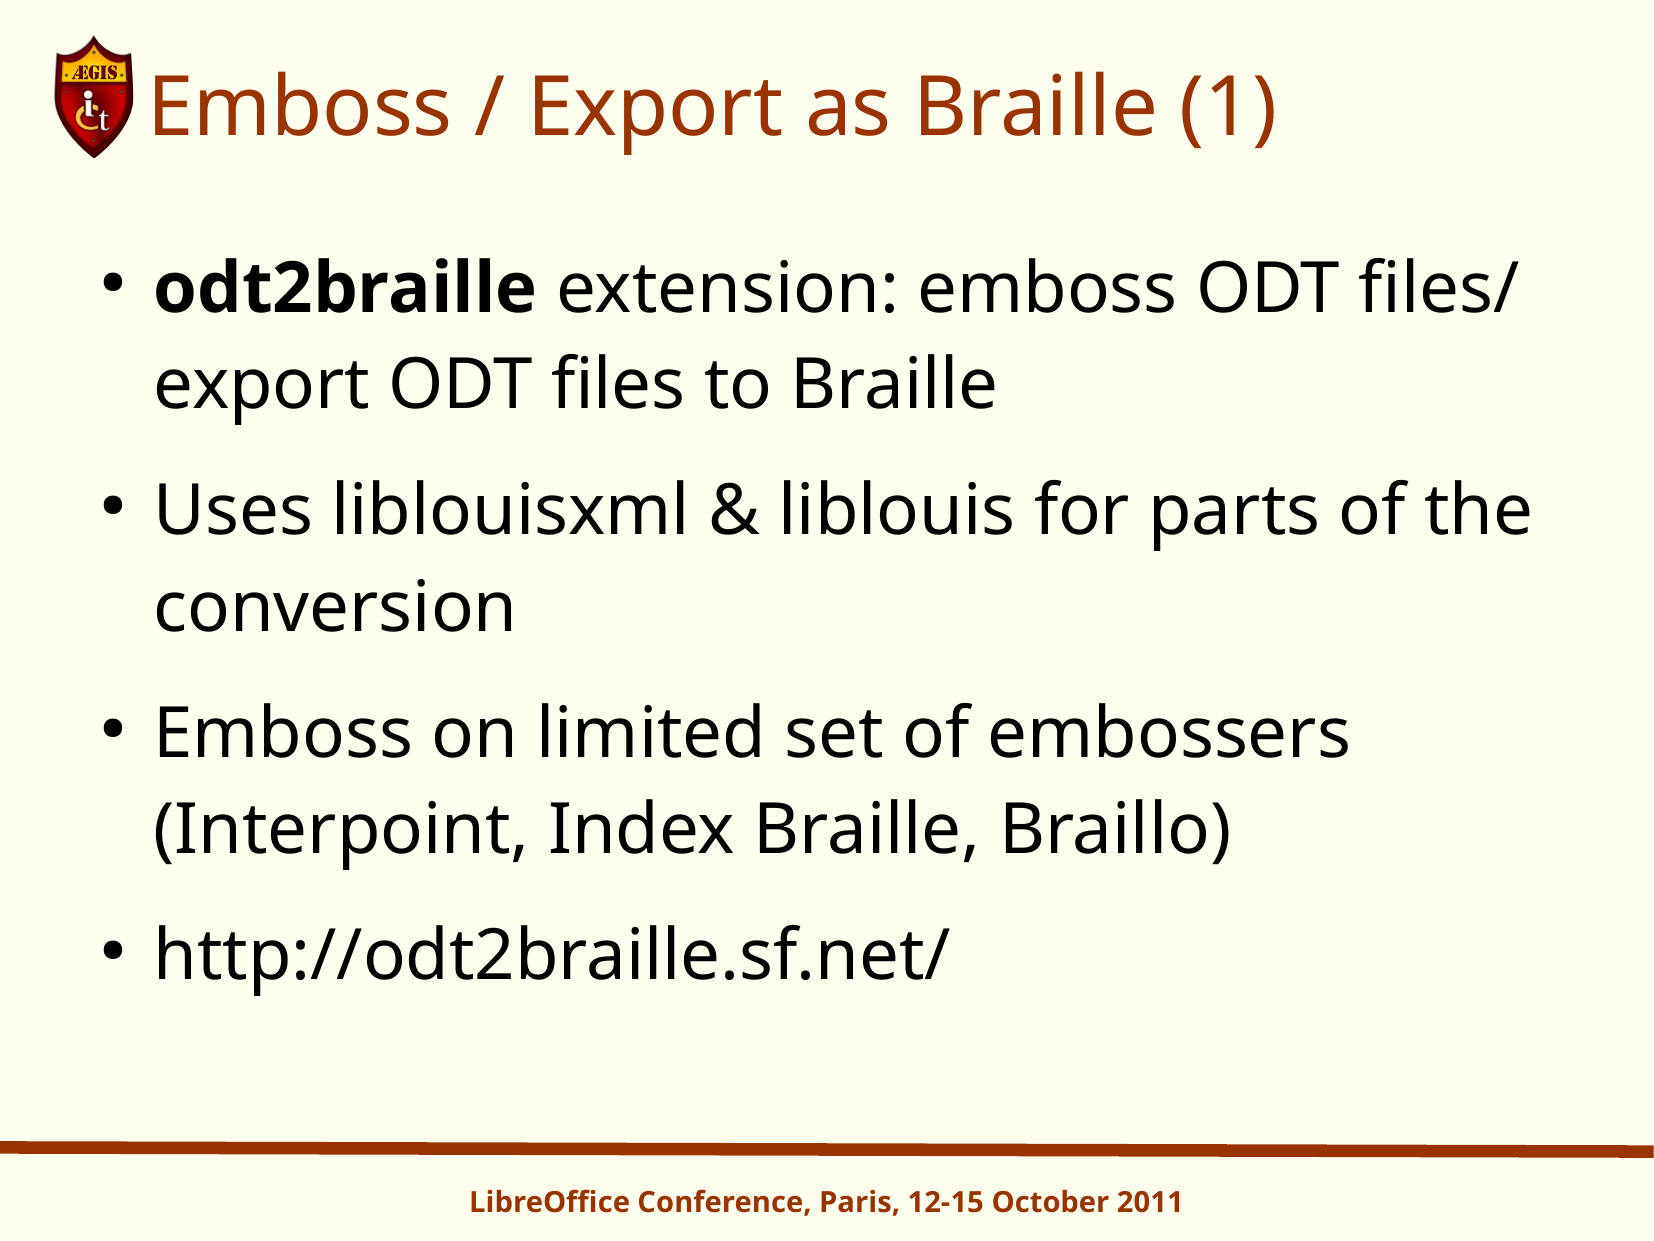

# Emboss / Export as Braille (1)
odt2braille extension: emboss ODT files/ export ODT files to Braille
Uses liblouisxml & liblouis for parts of the conversion
Emboss on limited set of embossers (Interpoint, Index Braille, Braillo)
http://odt2braille.sf.net/